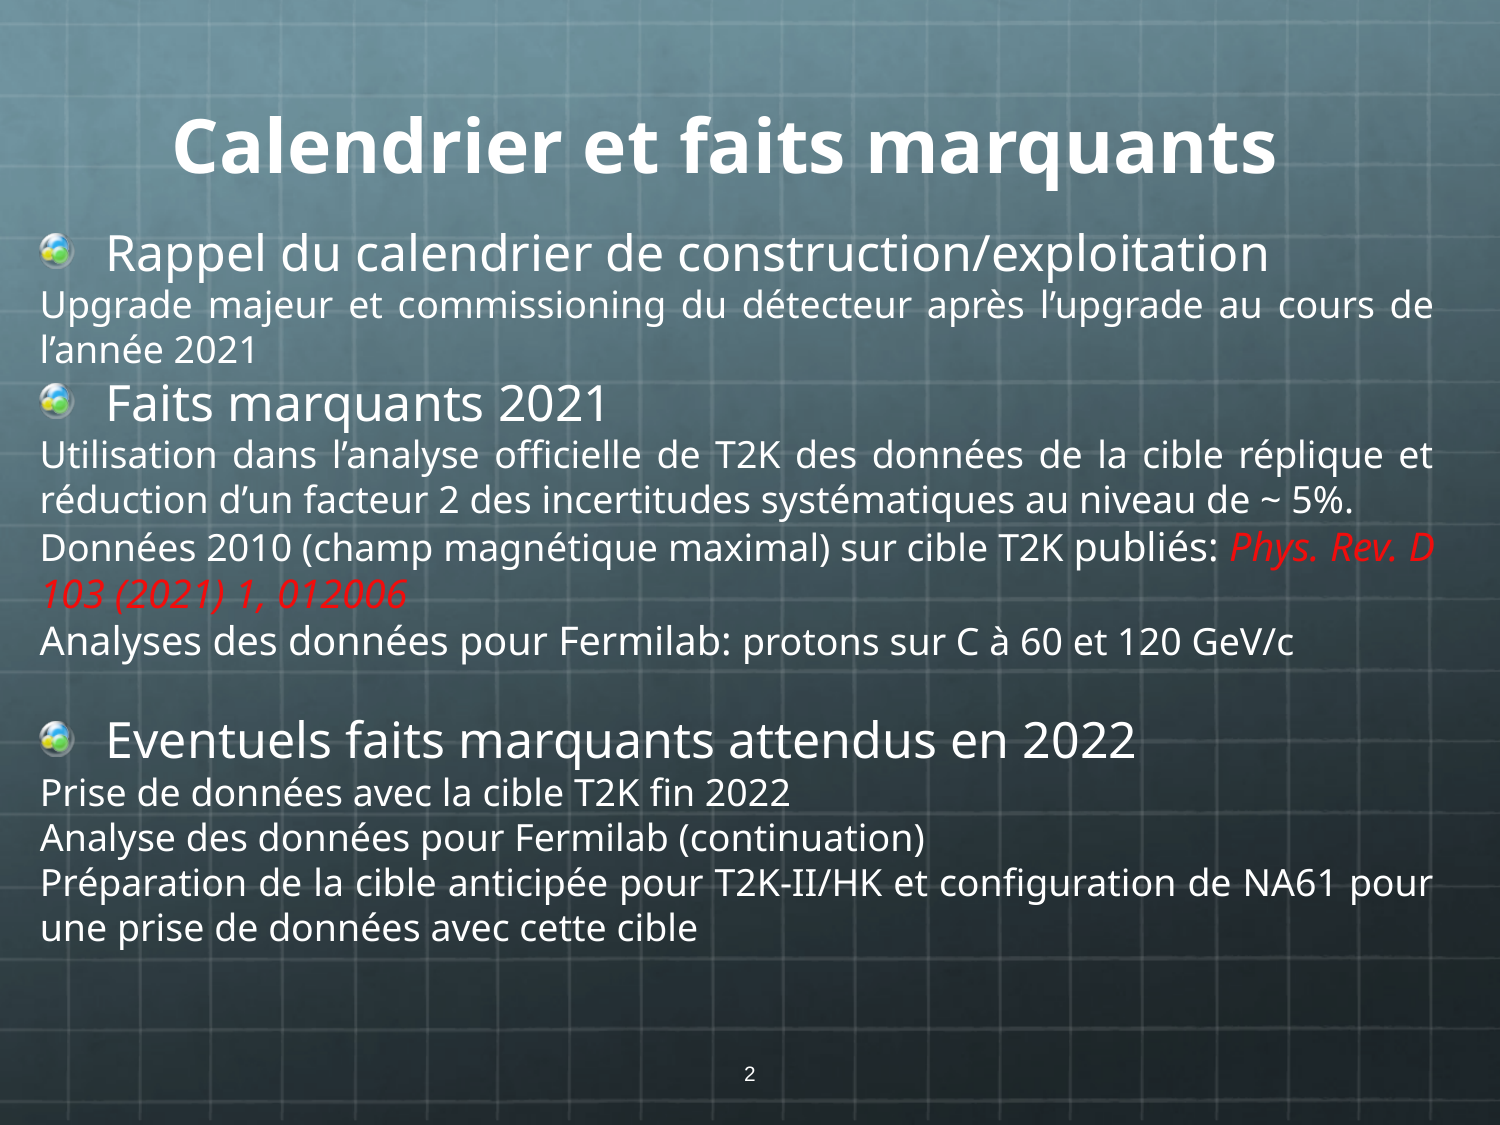

Calendrier et faits marquants
Rappel du calendrier de construction/exploitation
Upgrade majeur et commissioning du détecteur après l’upgrade au cours de l’année 2021
Faits marquants 2021
Utilisation dans l’analyse officielle de T2K des données de la cible réplique et réduction d’un facteur 2 des incertitudes systématiques au niveau de ~ 5%.
Données 2010 (champ magnétique maximal) sur cible T2K publiés: Phys. Rev. D 103 (2021) 1, 012006
Analyses des données pour Fermilab: protons sur C à 60 et 120 GeV/c
Eventuels faits marquants attendus en 2022
Prise de données avec la cible T2K fin 2022
Analyse des données pour Fermilab (continuation)
Préparation de la cible anticipée pour T2K-II/HK et configuration de NA61 pour une prise de données avec cette cible